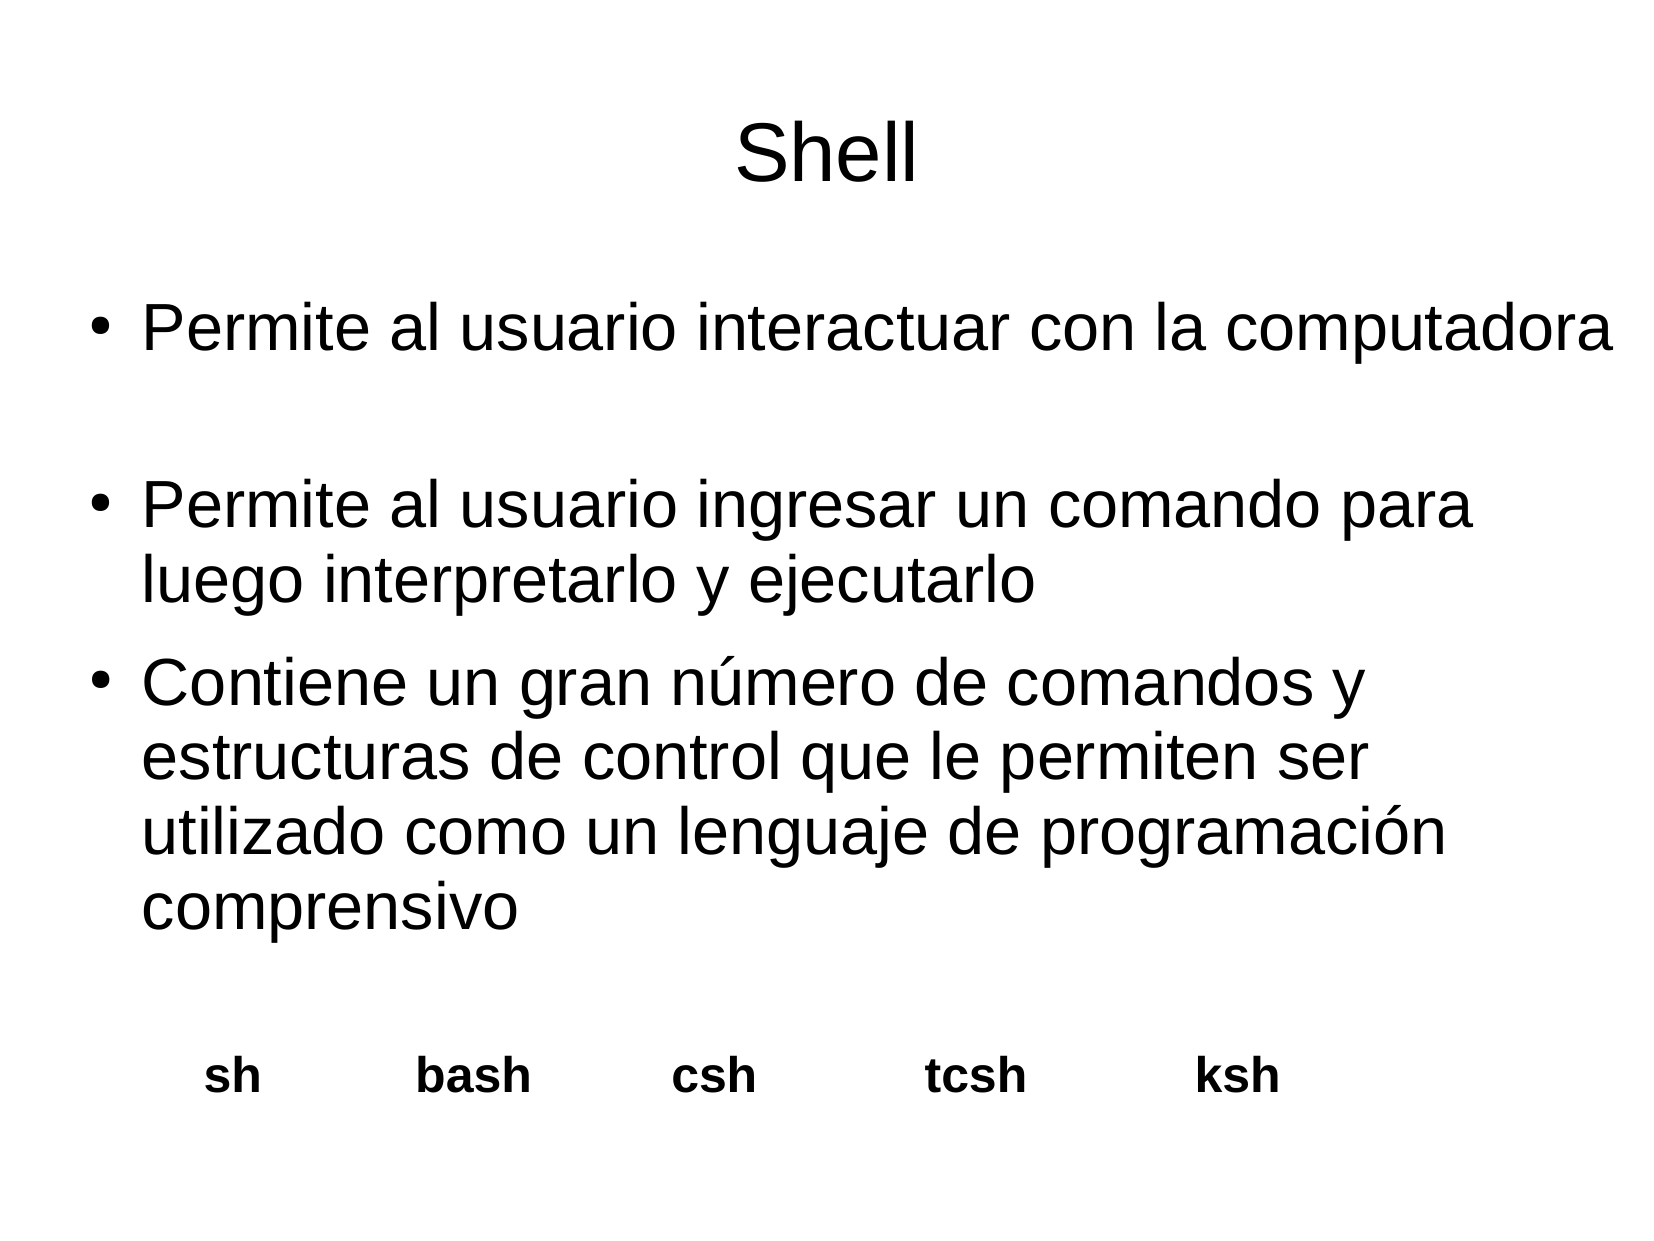

# Shell
Permite al usuario interactuar con la computadora
Permite al usuario ingresar un comando para luego interpretarlo y ejecutarlo
Contiene un gran número de comandos y estructuras de control que le permiten ser utilizado como un lenguaje de programación comprensivo
sh bash csh tcsh ksh